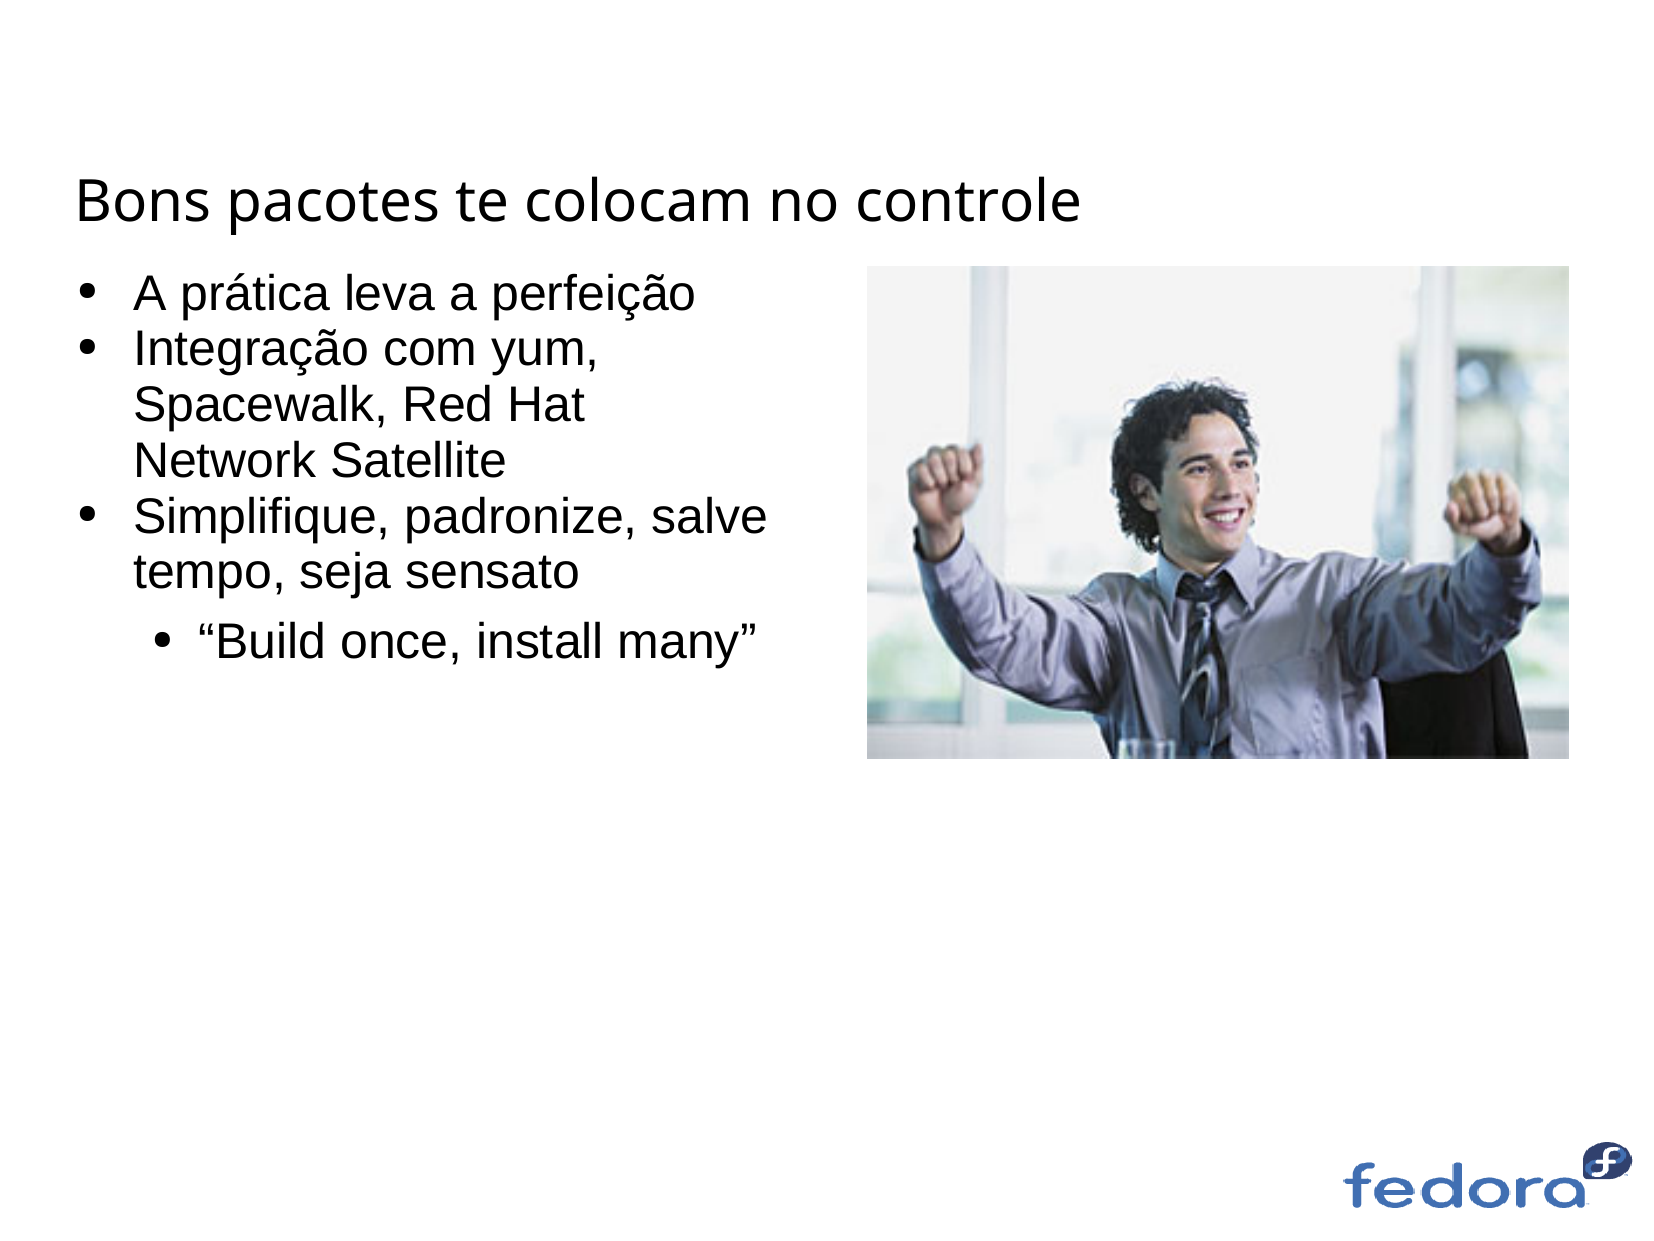

# Bons pacotes te colocam no controle
A prática leva a perfeição
Integração com yum, Spacewalk, Red Hat Network Satellite
Simplifique, padronize, salve tempo, seja sensato
“Build once, install many”